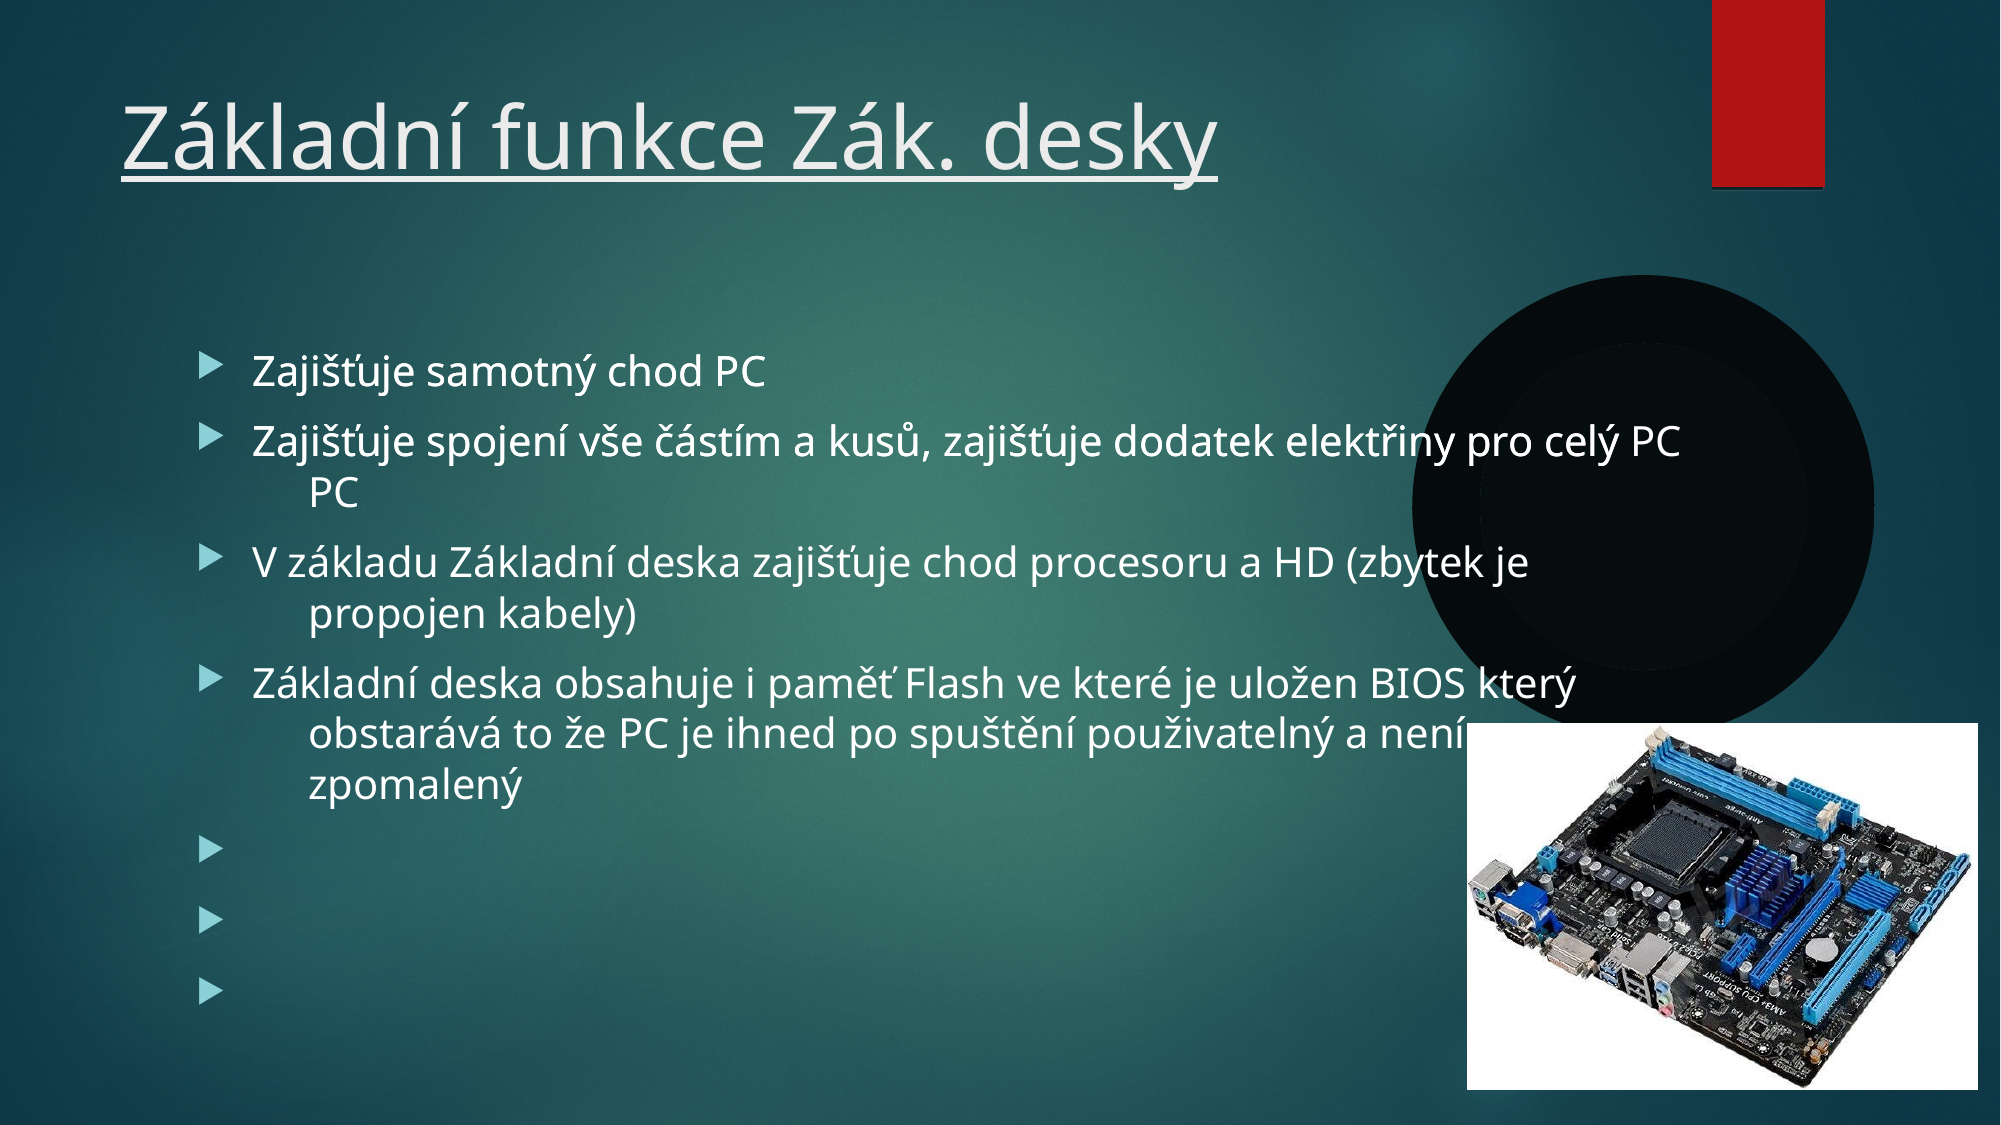

# Základní funkce Zák. desky
Zajišťuje samotný chod PC
Zajišťuje spojení vše částím a kusů, zajišťuje dodatek elektřiny pro celý PC
V základu Základní deska zajišťuje chod procesoru a HD (zbytek je propojen kabely)
Základní deska obsahuje i paměť Flash ve které je uložen BIOS který obstarává to že PC je ihned po spuštění použivatelný a není zpomalený
Zajišťuje samotný chod PC
Zajišťuje spojení vše částím a kusů, zajišťuje dodatek elektřiny pro celý PC